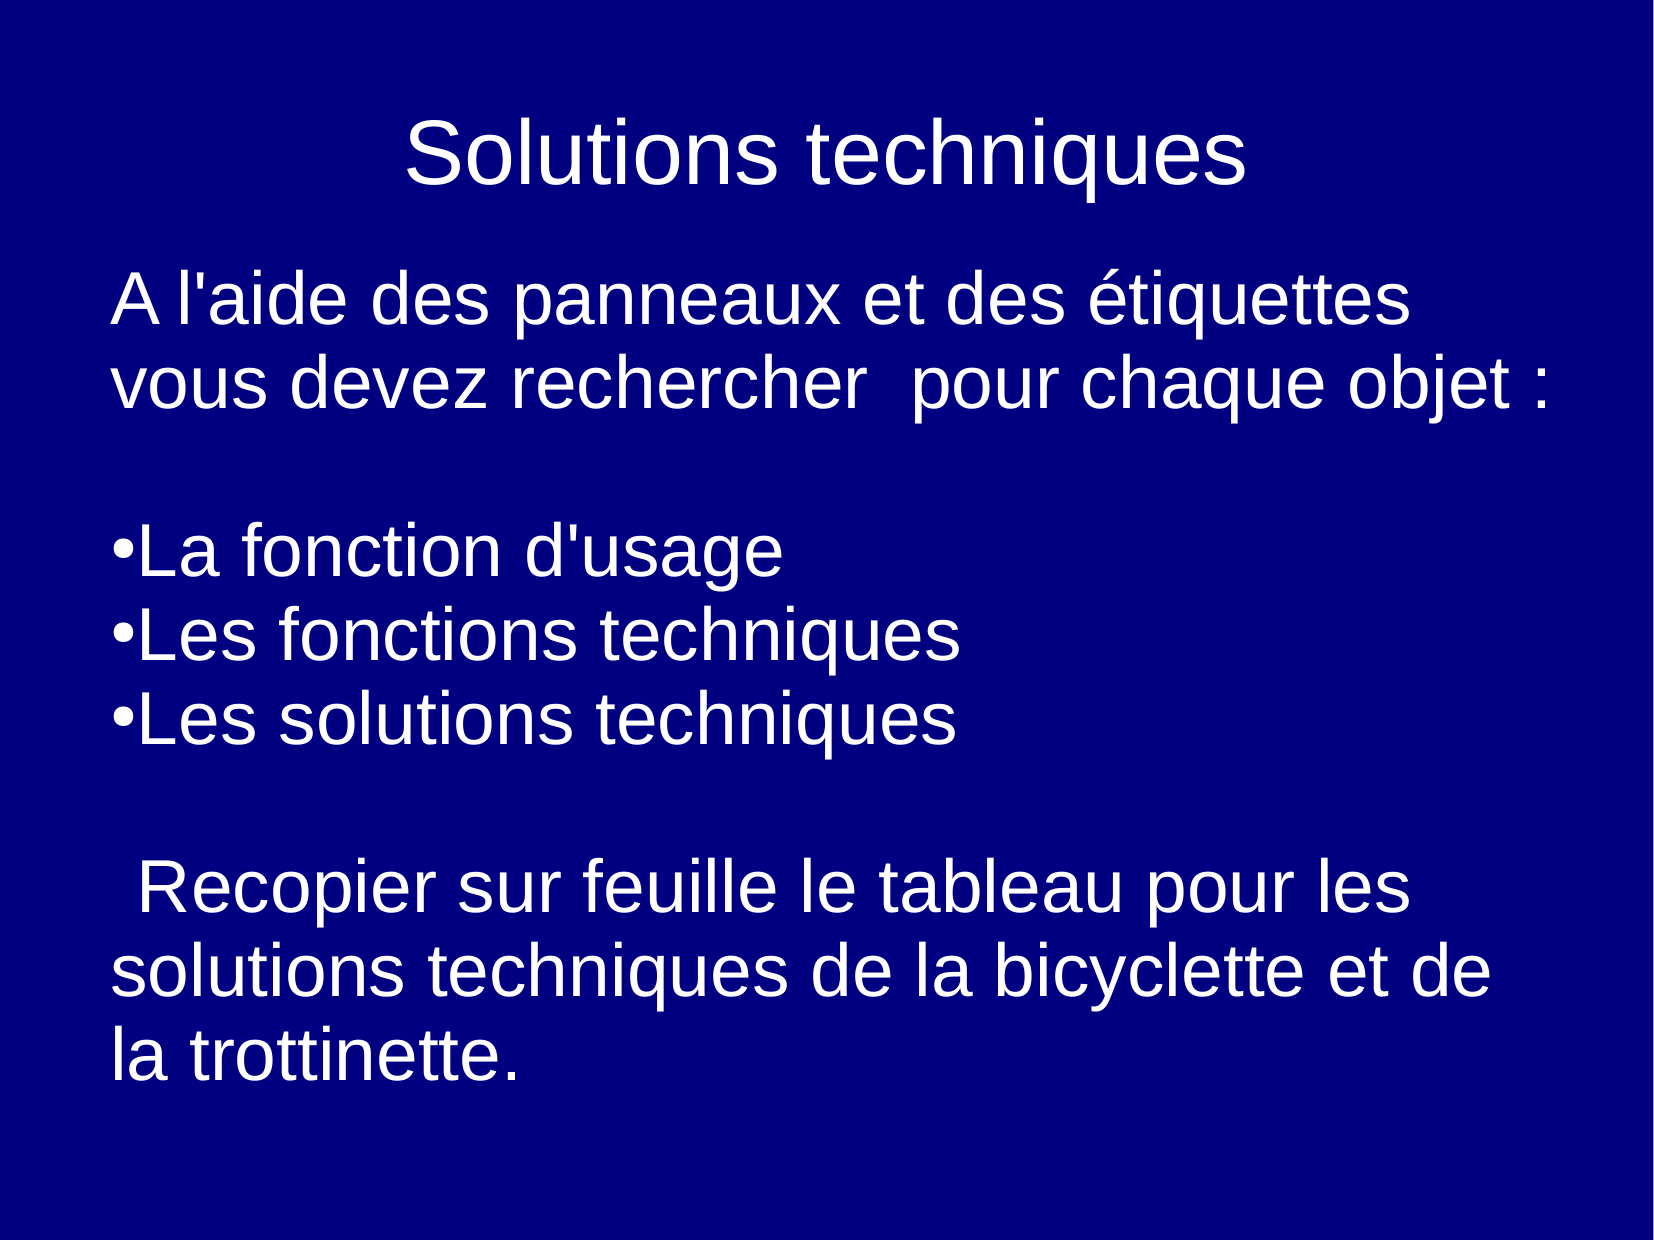

# Solutions techniques
A l'aide des panneaux et des étiquettes vous devez rechercher pour chaque objet :
La fonction d'usage
Les fonctions techniques
Les solutions techniques
Recopier sur feuille le tableau pour les solutions techniques de la bicyclette et de la trottinette.